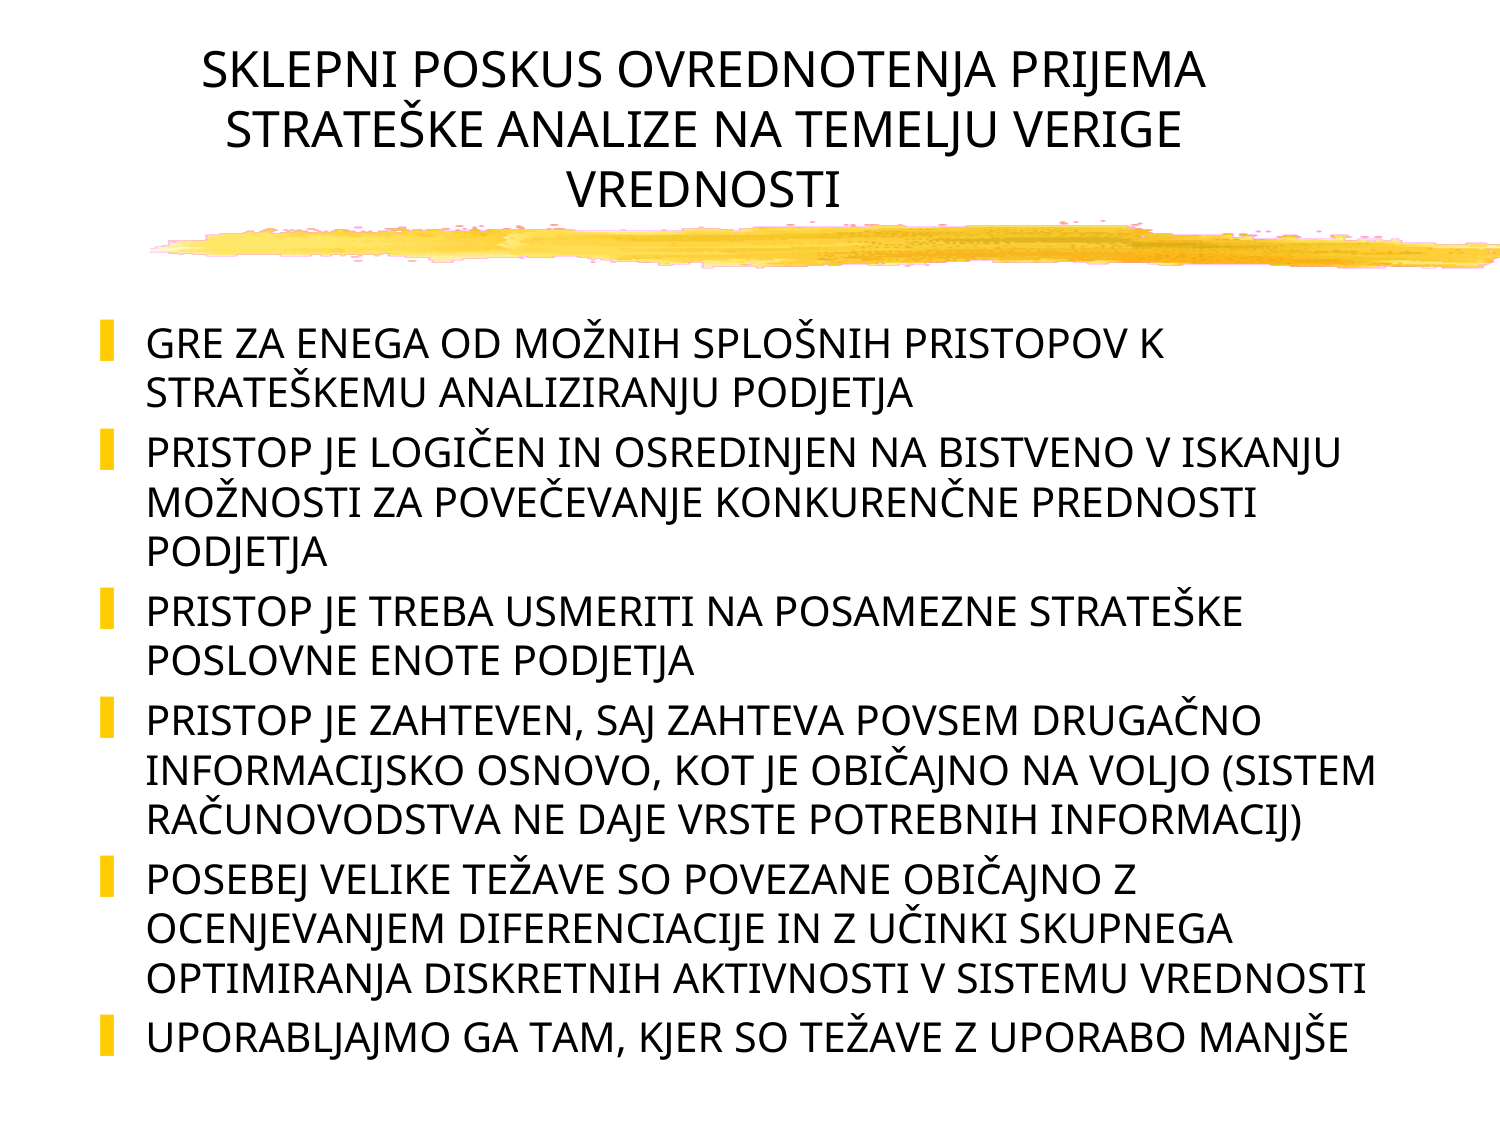

# SKLEPNI POSKUS OVREDNOTENJA PRIJEMA STRATEŠKE ANALIZE NA TEMELJU VERIGE VREDNOSTI
GRE ZA ENEGA OD MOŽNIH SPLOŠNIH PRISTOPOV K STRATEŠKEMU ANALIZIRANJU PODJETJA
PRISTOP JE LOGIČEN IN OSREDINJEN NA BISTVENO V ISKANJU MOŽNOSTI ZA POVEČEVANJE KONKURENČNE PREDNOSTI PODJETJA
PRISTOP JE TREBA USMERITI NA POSAMEZNE STRATEŠKE POSLOVNE ENOTE PODJETJA
PRISTOP JE ZAHTEVEN, SAJ ZAHTEVA POVSEM DRUGAČNO INFORMACIJSKO OSNOVO, KOT JE OBIČAJNO NA VOLJO (SISTEM RAČUNOVODSTVA NE DAJE VRSTE POTREBNIH INFORMACIJ)
POSEBEJ VELIKE TEŽAVE SO POVEZANE OBIČAJNO Z OCENJEVANJEM DIFERENCIACIJE IN Z UČINKI SKUPNEGA OPTIMIRANJA DISKRETNIH AKTIVNOSTI V SISTEMU VREDNOSTI
UPORABLJAJMO GA TAM, KJER SO TEŽAVE Z UPORABO MANJŠE